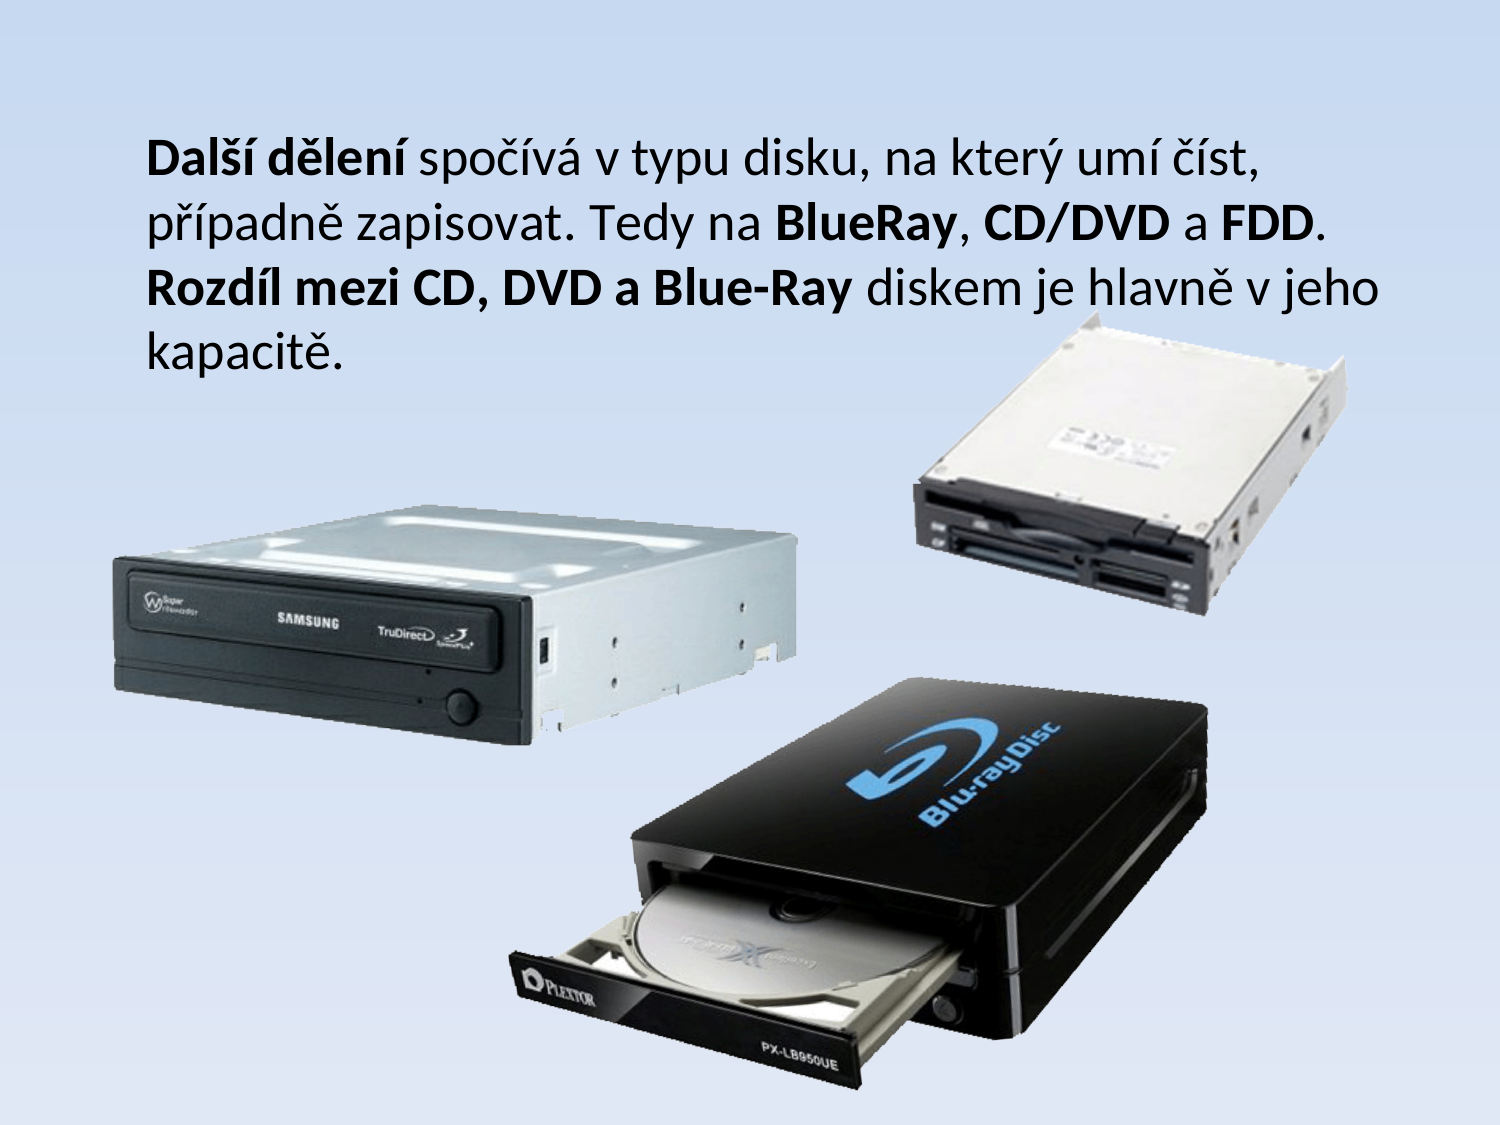

# Další dělení spočívá v typu disku, na který umí číst, případně zapisovat. Tedy na BlueRay, CD/DVD a FDD. Rozdíl mezi CD, DVD a Blue-Ray diskem je hlavně v jeho kapacitě.